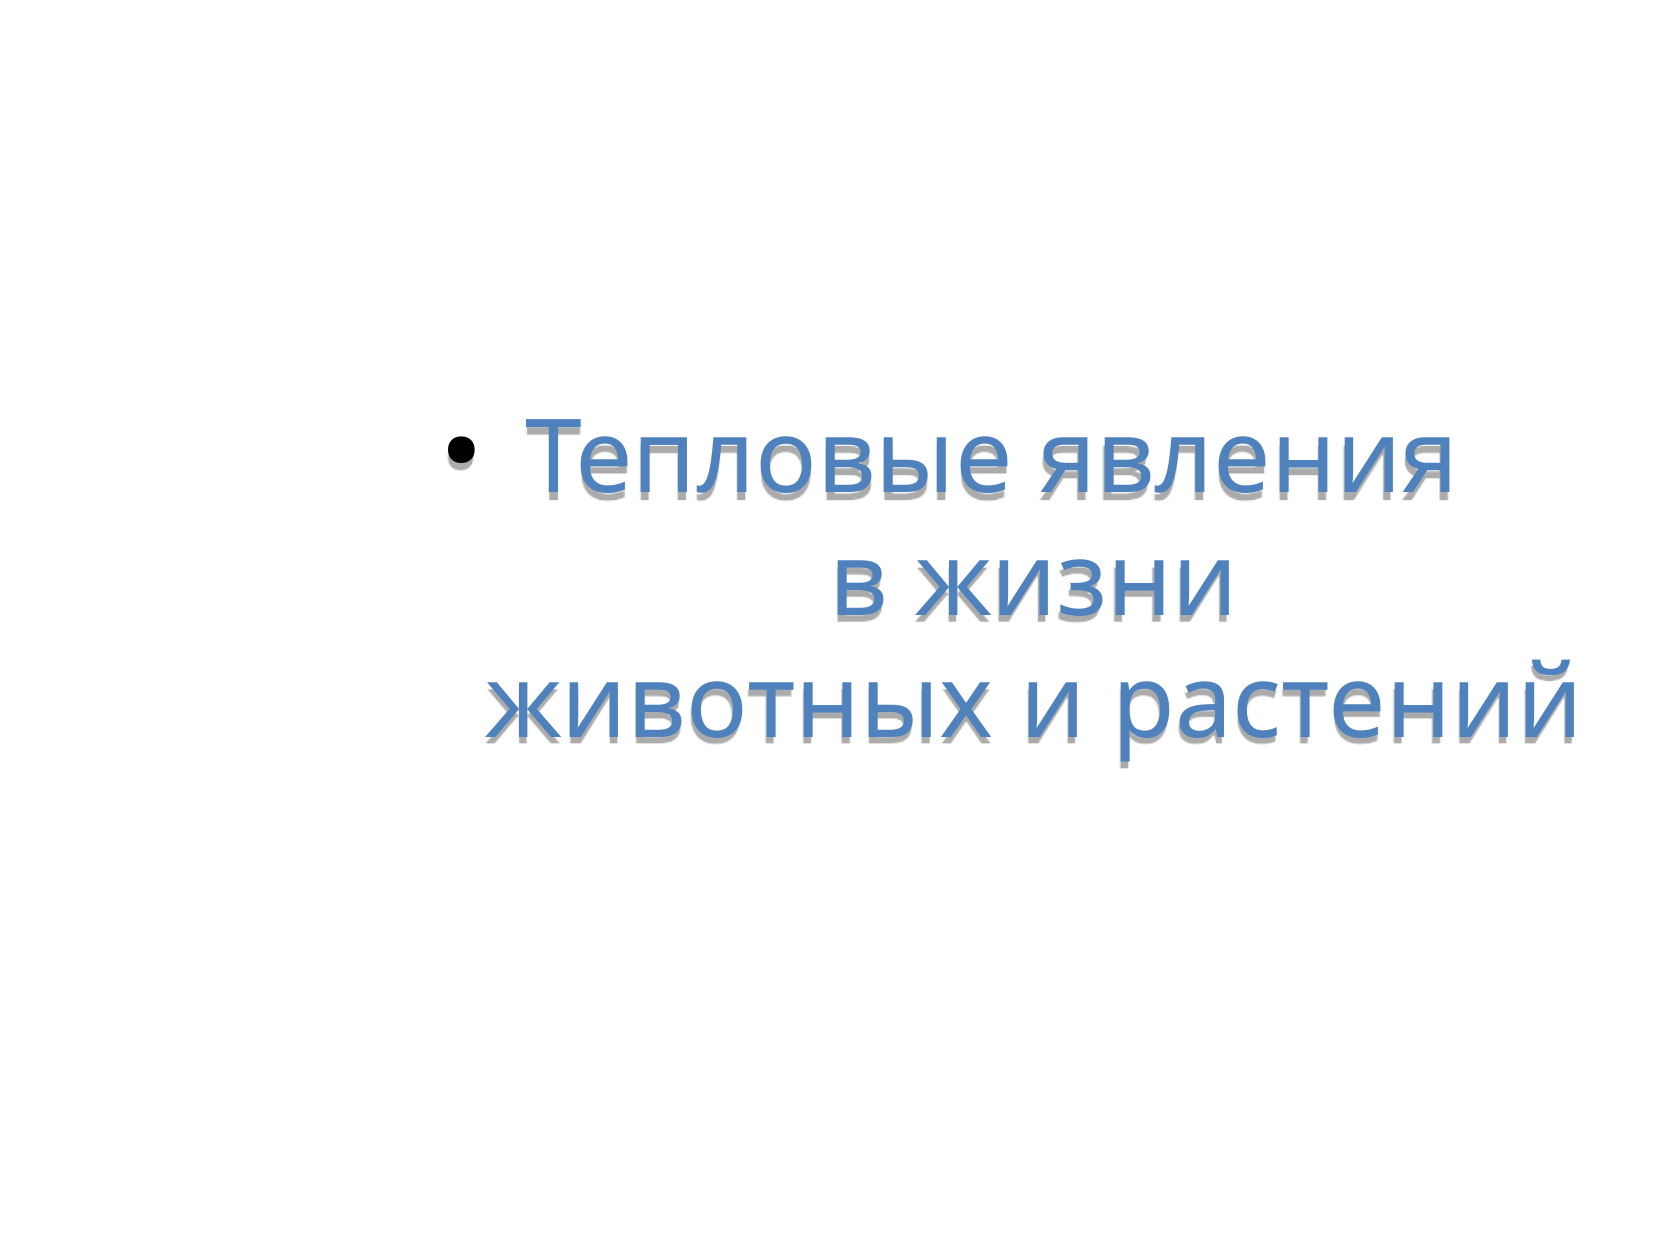

# Тепловые явления в жизни животных и растений